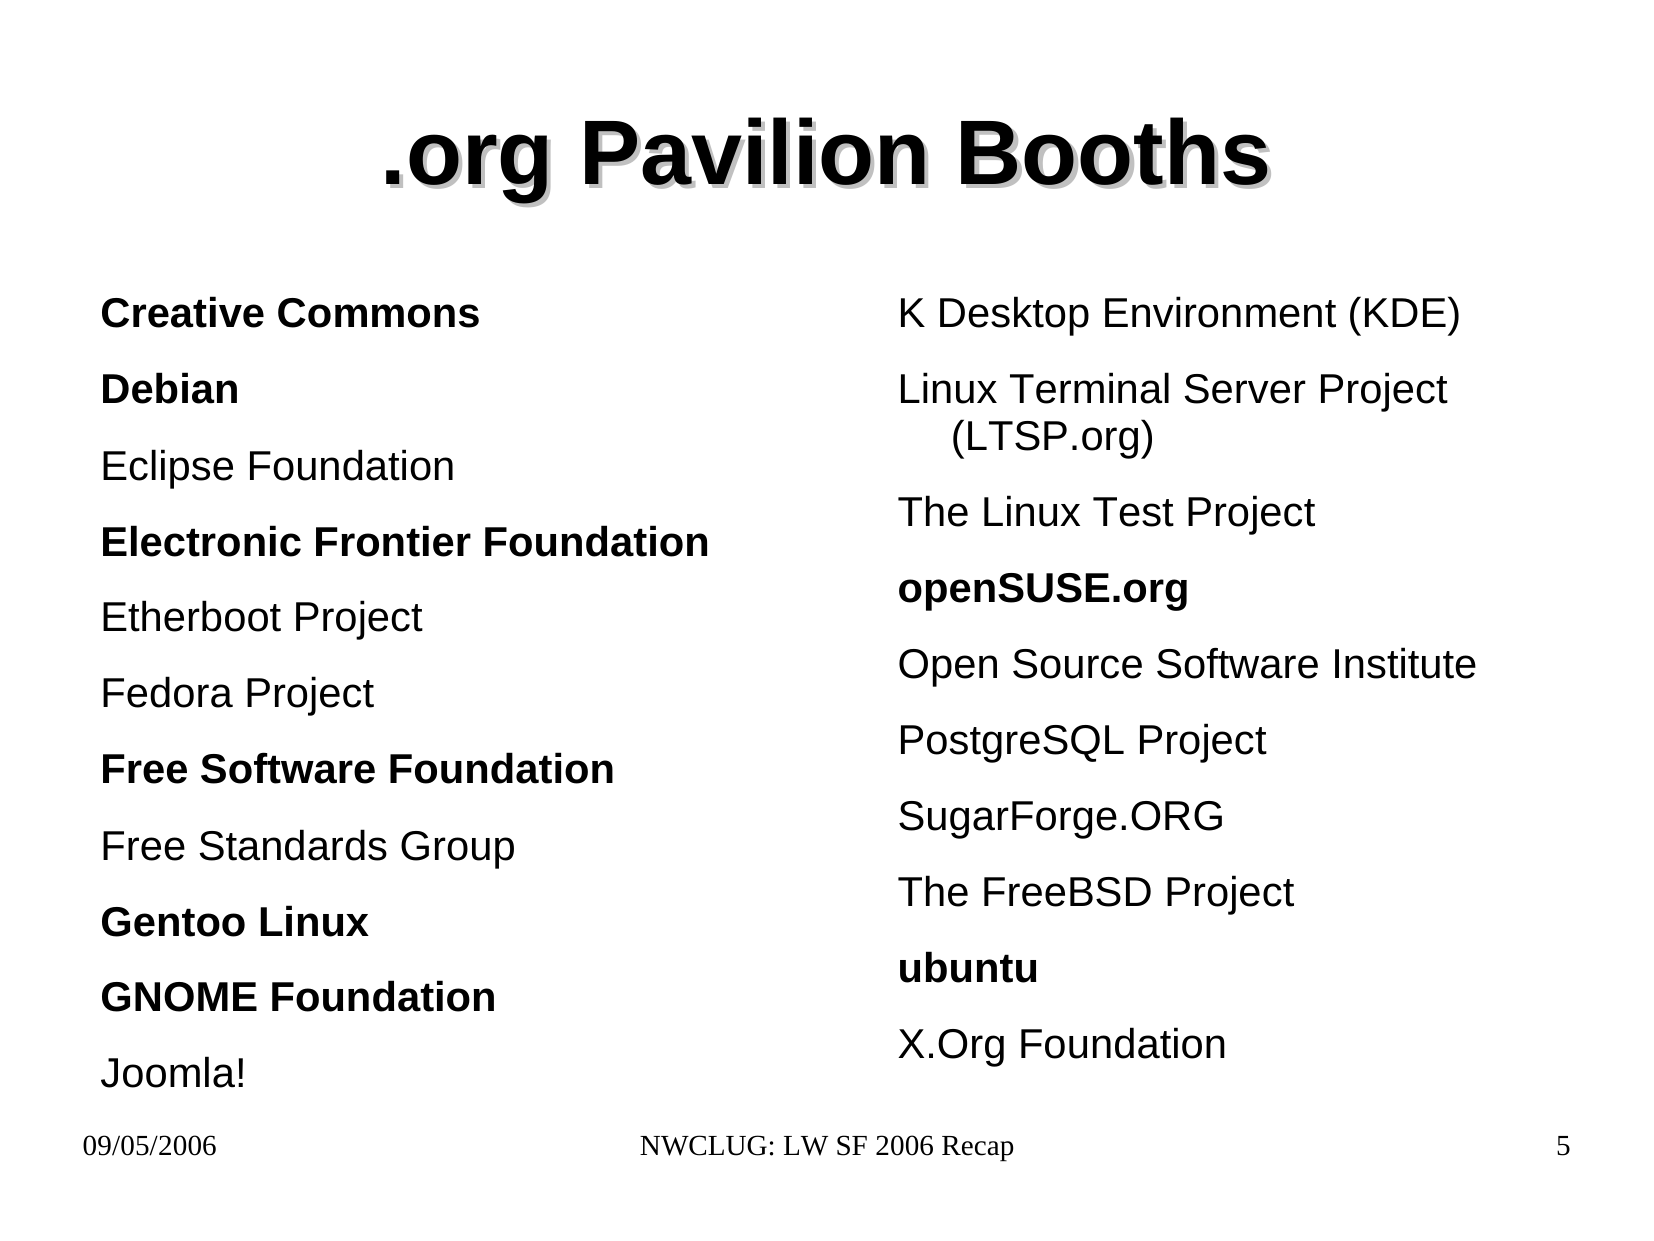

# .org Pavilion Booths
Creative Commons
Debian
Eclipse Foundation
Electronic Frontier Foundation
Etherboot Project
Fedora Project
Free Software Foundation
Free Standards Group
Gentoo Linux
GNOME Foundation
Joomla!
K Desktop Environment (KDE)
Linux Terminal Server Project (LTSP.org)
The Linux Test Project
openSUSE.org
Open Source Software Institute
PostgreSQL Project
SugarForge.ORG
The FreeBSD Project
ubuntu
X.Org Foundation
09/05/2006
NWCLUG: LW SF 2006 Recap
5